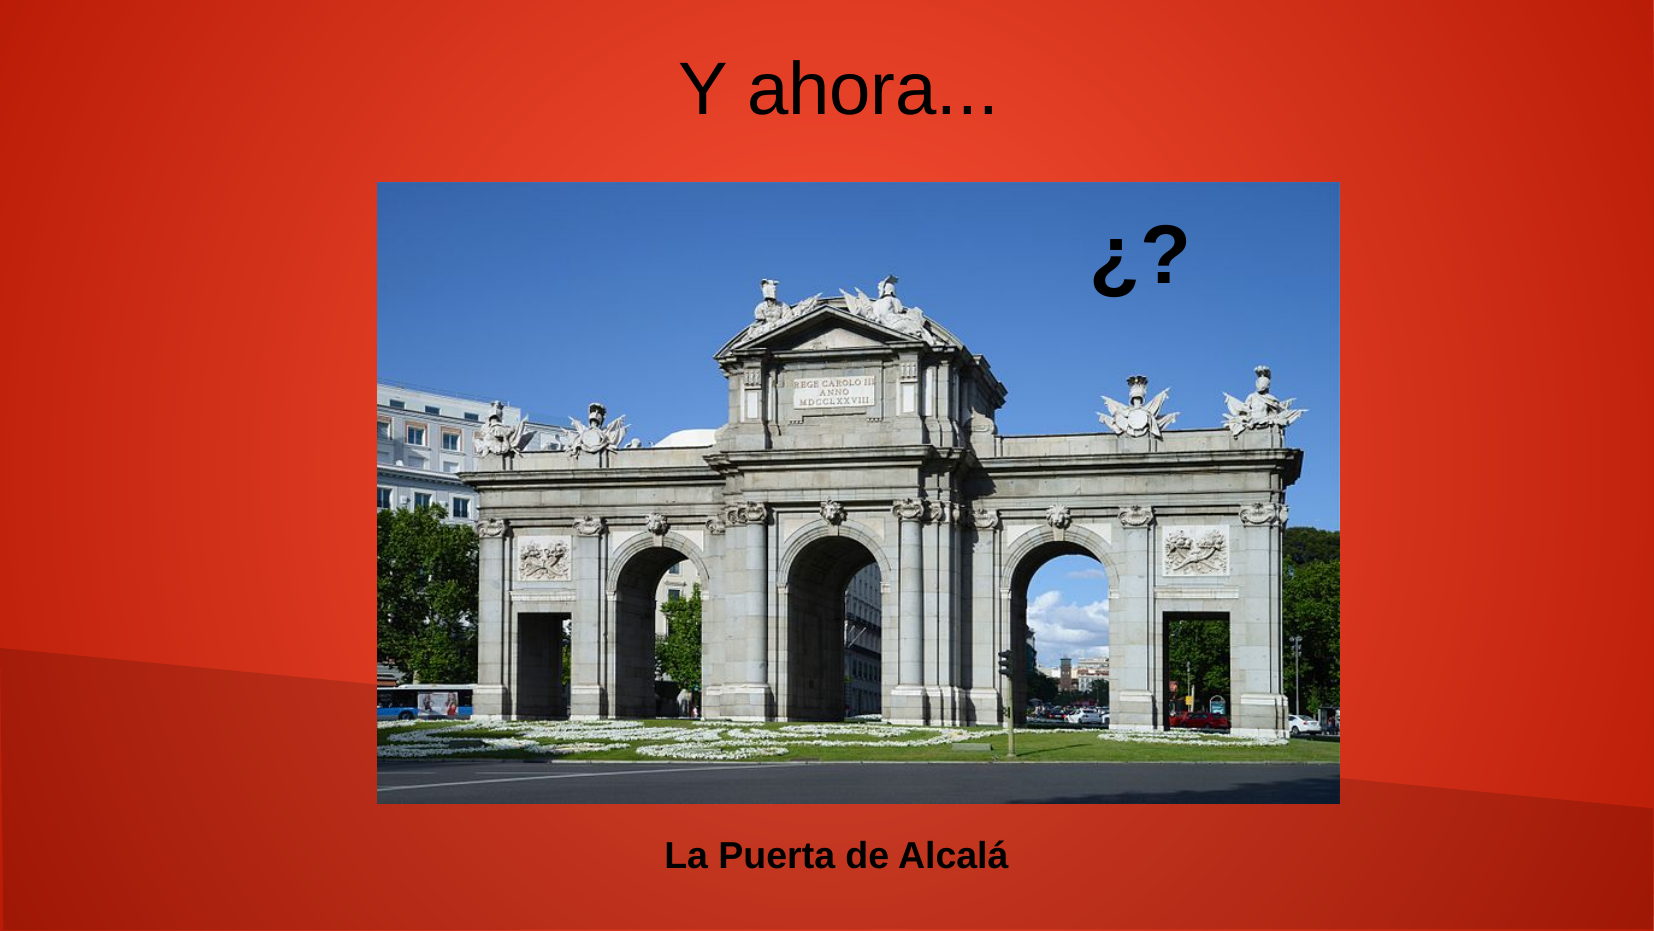

# Y ahora...
¿?
La Puerta de Alcalá